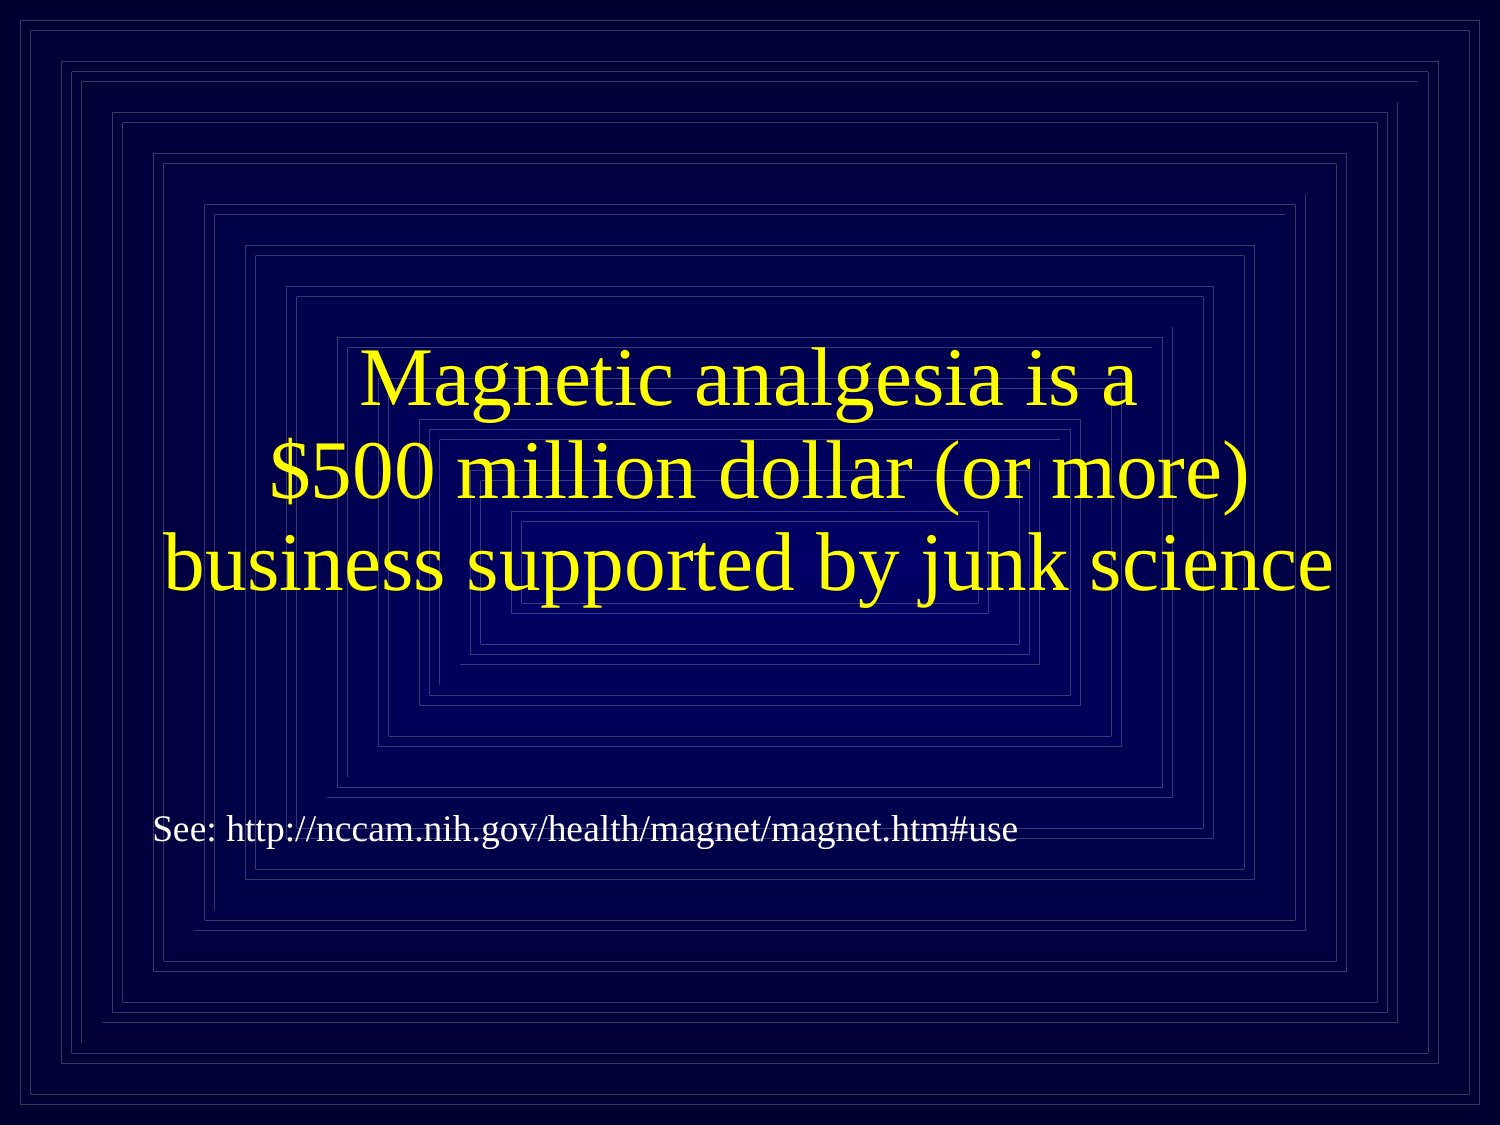

# Magnetic analgesia is a $500 million dollar (or more) business supported by junk science
See: http://nccam.nih.gov/health/magnet/magnet.htm#use